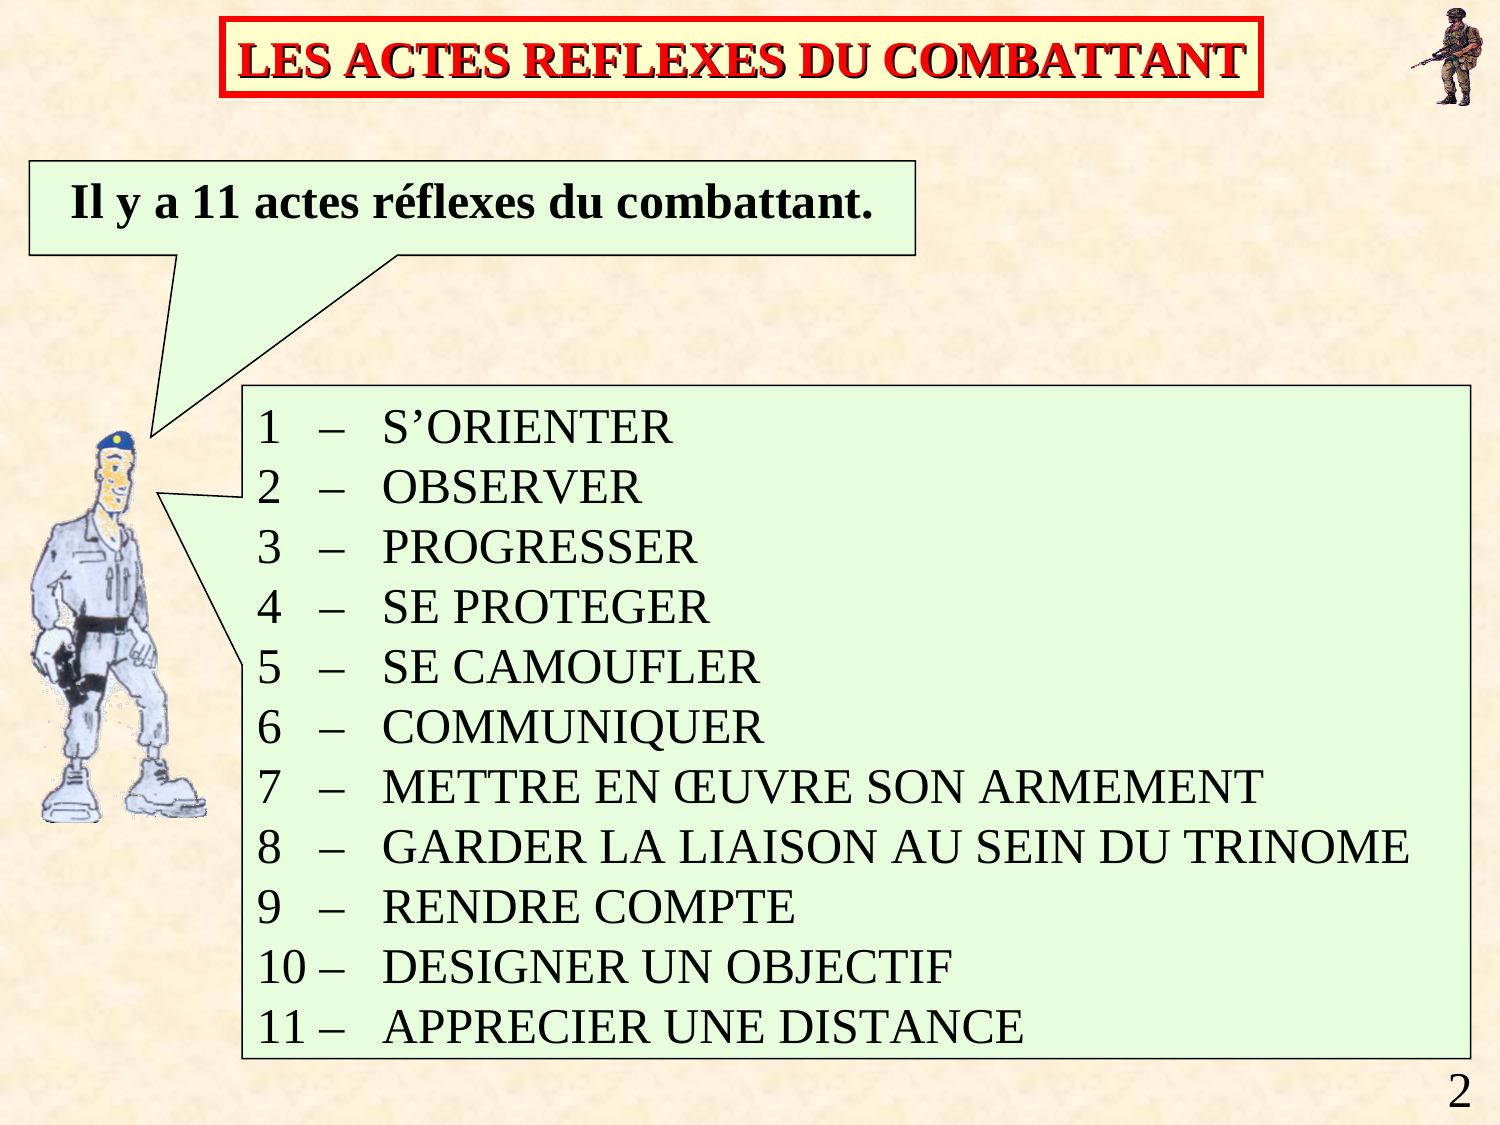

LES ACTES REFLEXES DU COMBATTANT
Il y a 11 actes réflexes du combattant.
1 – S’ORIENTER
2 – OBSERVER
3 – PROGRESSER
4 – SE PROTEGER
5 – SE CAMOUFLER
6 – COMMUNIQUER
7 – METTRE EN ŒUVRE SON ARMEMENT
8 – GARDER LA LIAISON AU SEIN DU TRINOME
9 – RENDRE COMPTE
10 – DESIGNER UN OBJECTIF
11 – APPRECIER UNE DISTANCE
2